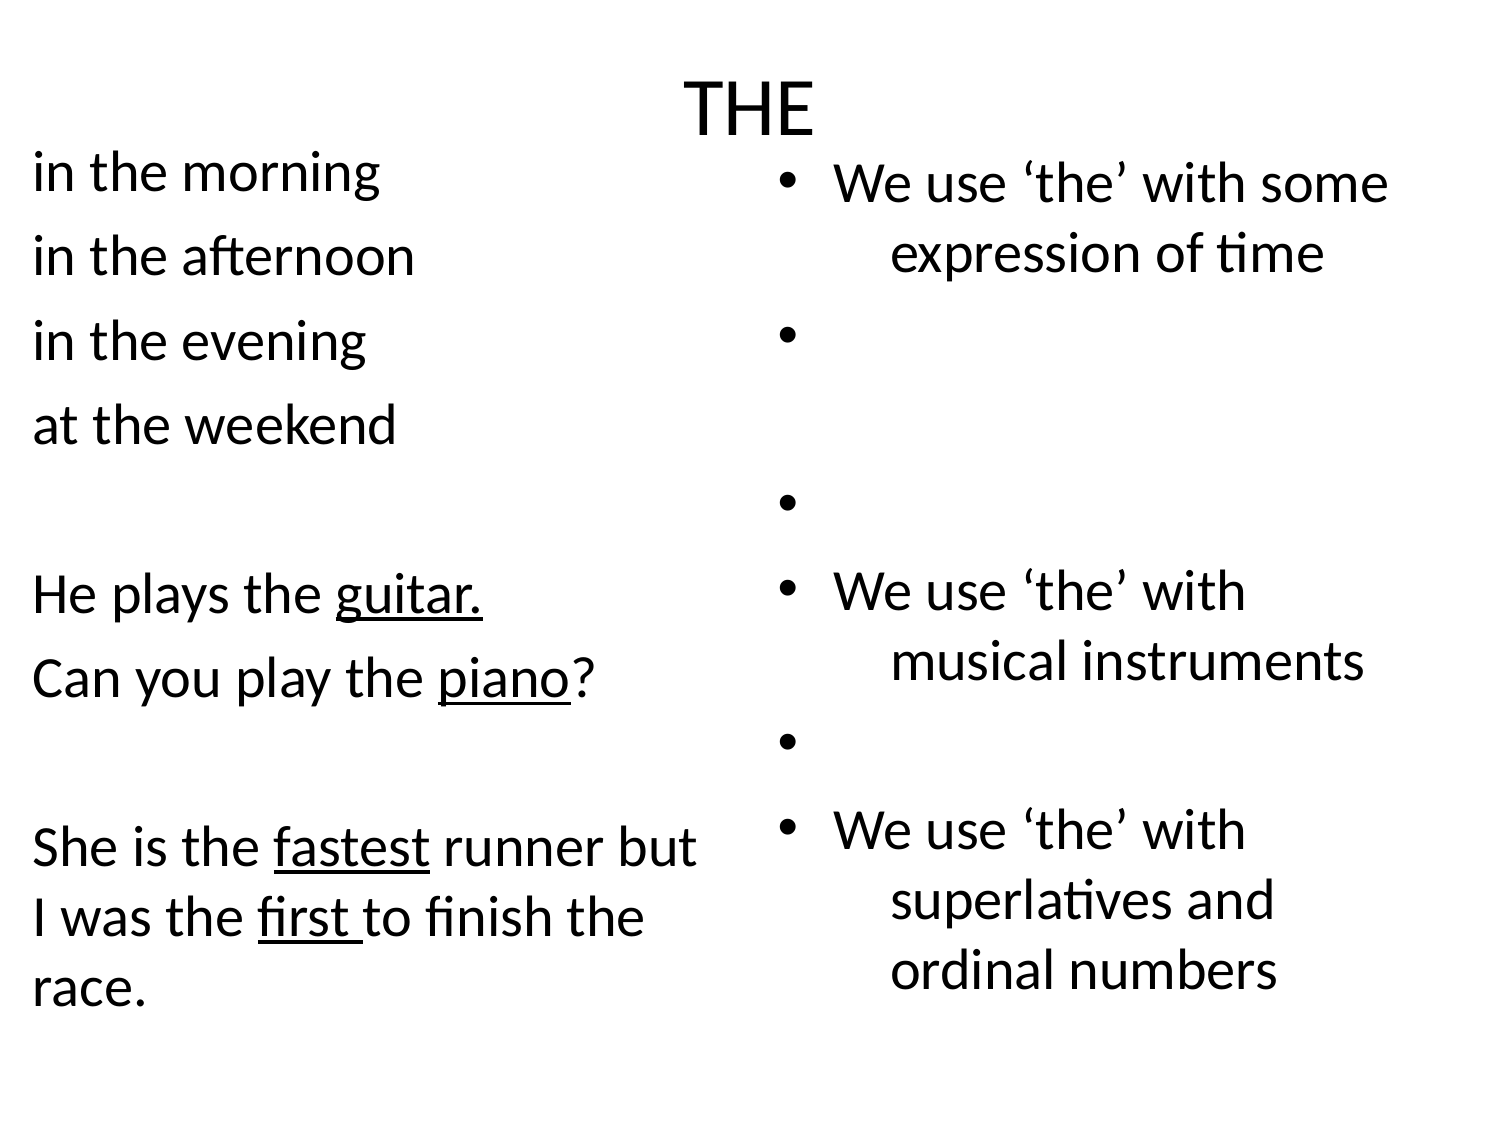

# THE
in the morning
in the afternoon
in the evening
at the weekend
He plays the guitar.
Can you play the piano?
She is the fastest runner but I was the first to finish the race.
We use ‘the’ with some expression of time
We use ‘the’ with musical instruments
We use ‘the’ with superlatives and ordinal numbers